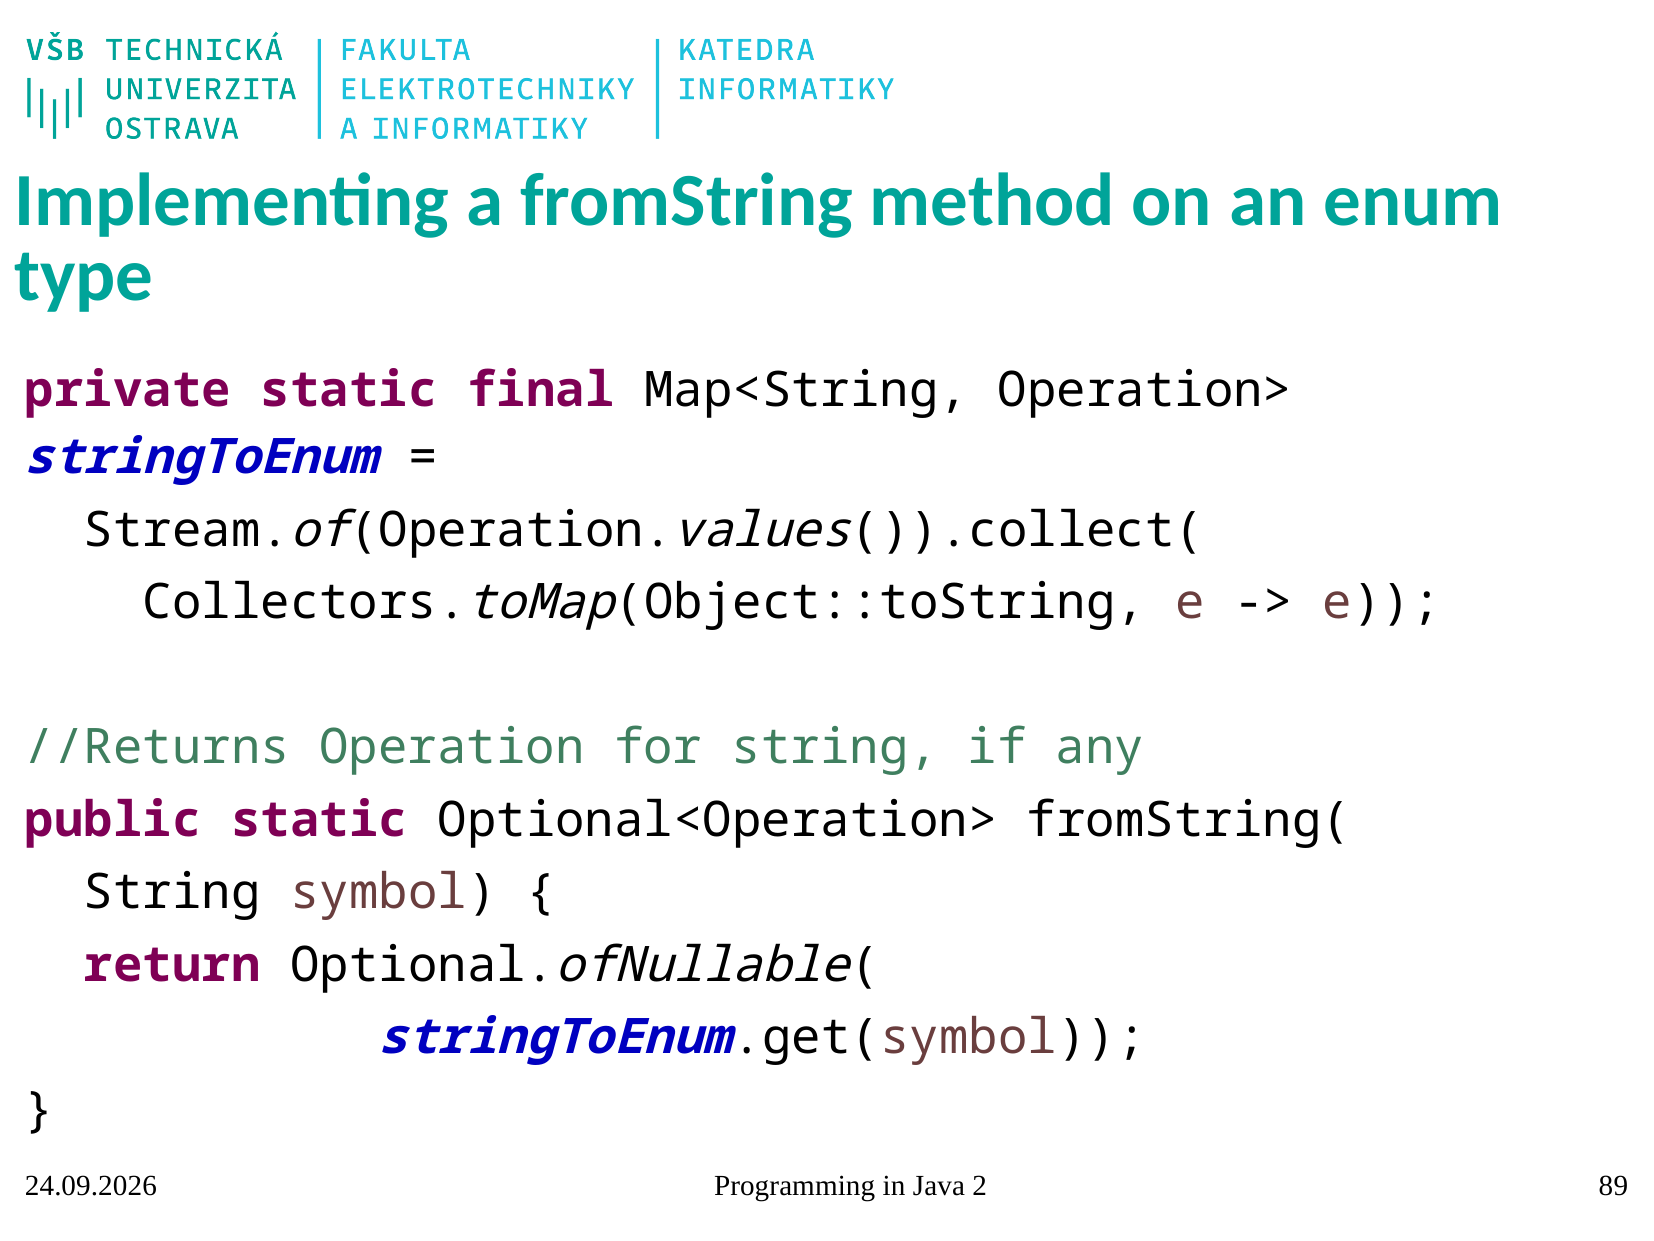

# Implementing a fromString method on an enum type
private static final Map<String, Operation> stringToEnum =
 Stream.of(Operation.values()).collect(
 Collectors.toMap(Object::toString, e -> e));
//Returns Operation for string, if any
public static Optional<Operation> fromString(
 String symbol) {
 return Optional.ofNullable(
 stringToEnum.get(symbol));
}
Programming in Java 2
89